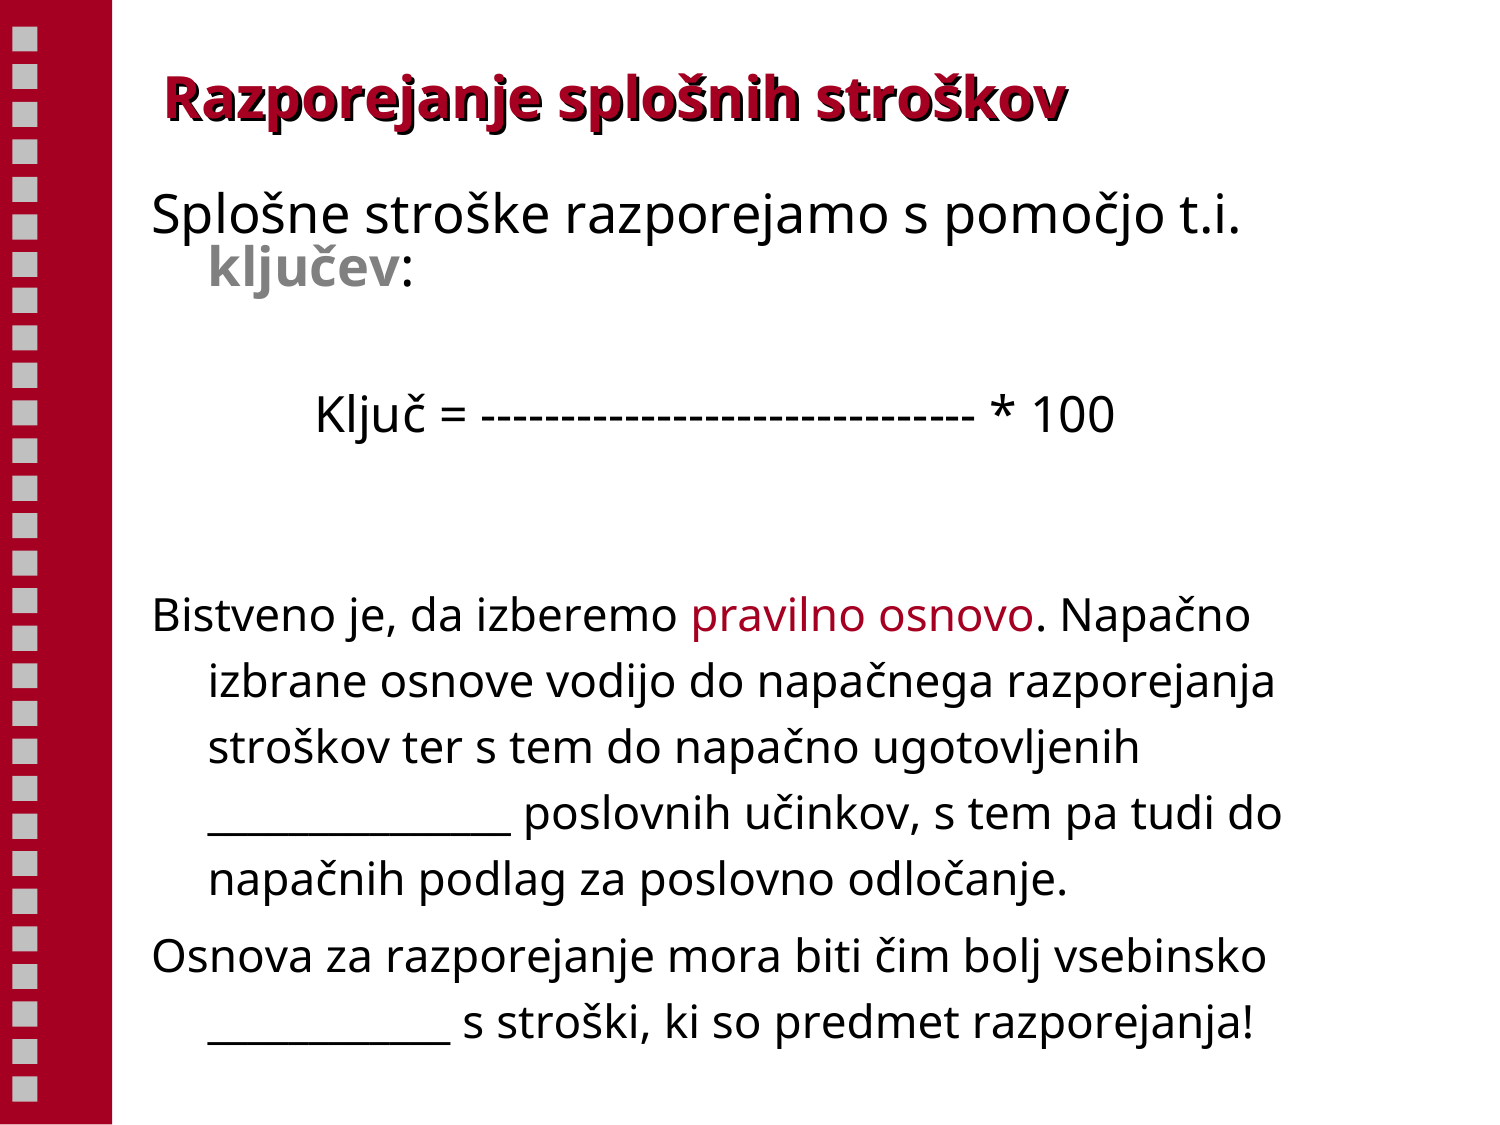

# Razporejanje splošnih stroškov
Splošne stroške razporejamo s pomočjo t.i. ključev:
		 Ključ = ------------------------------- * 100
Bistveno je, da izberemo pravilno osnovo. Napačno izbrane osnove vodijo do napačnega razporejanja stroškov ter s tem do napačno ugotovljenih _______________ poslovnih učinkov, s tem pa tudi do napačnih podlag za poslovno odločanje.
Osnova za razporejanje mora biti čim bolj vsebinsko ____________ s stroški, ki so predmet razporejanja!